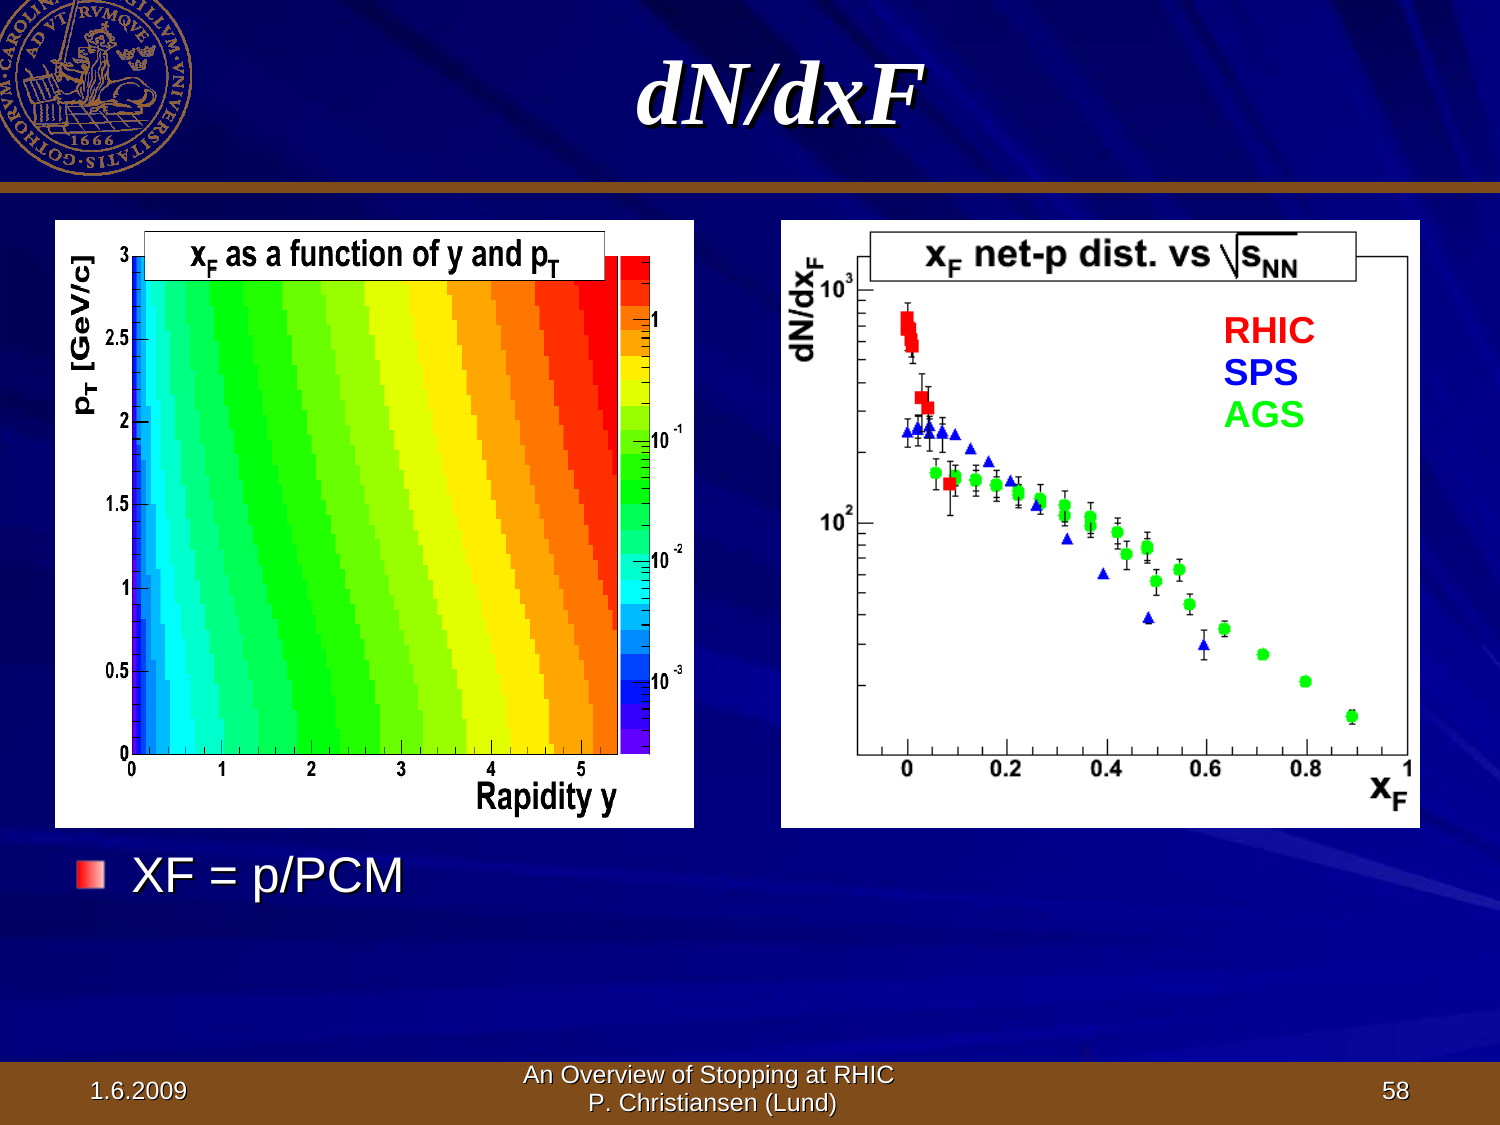

# dN/dxF
RHIC
SPS
AGS
XF = p/PCM
58